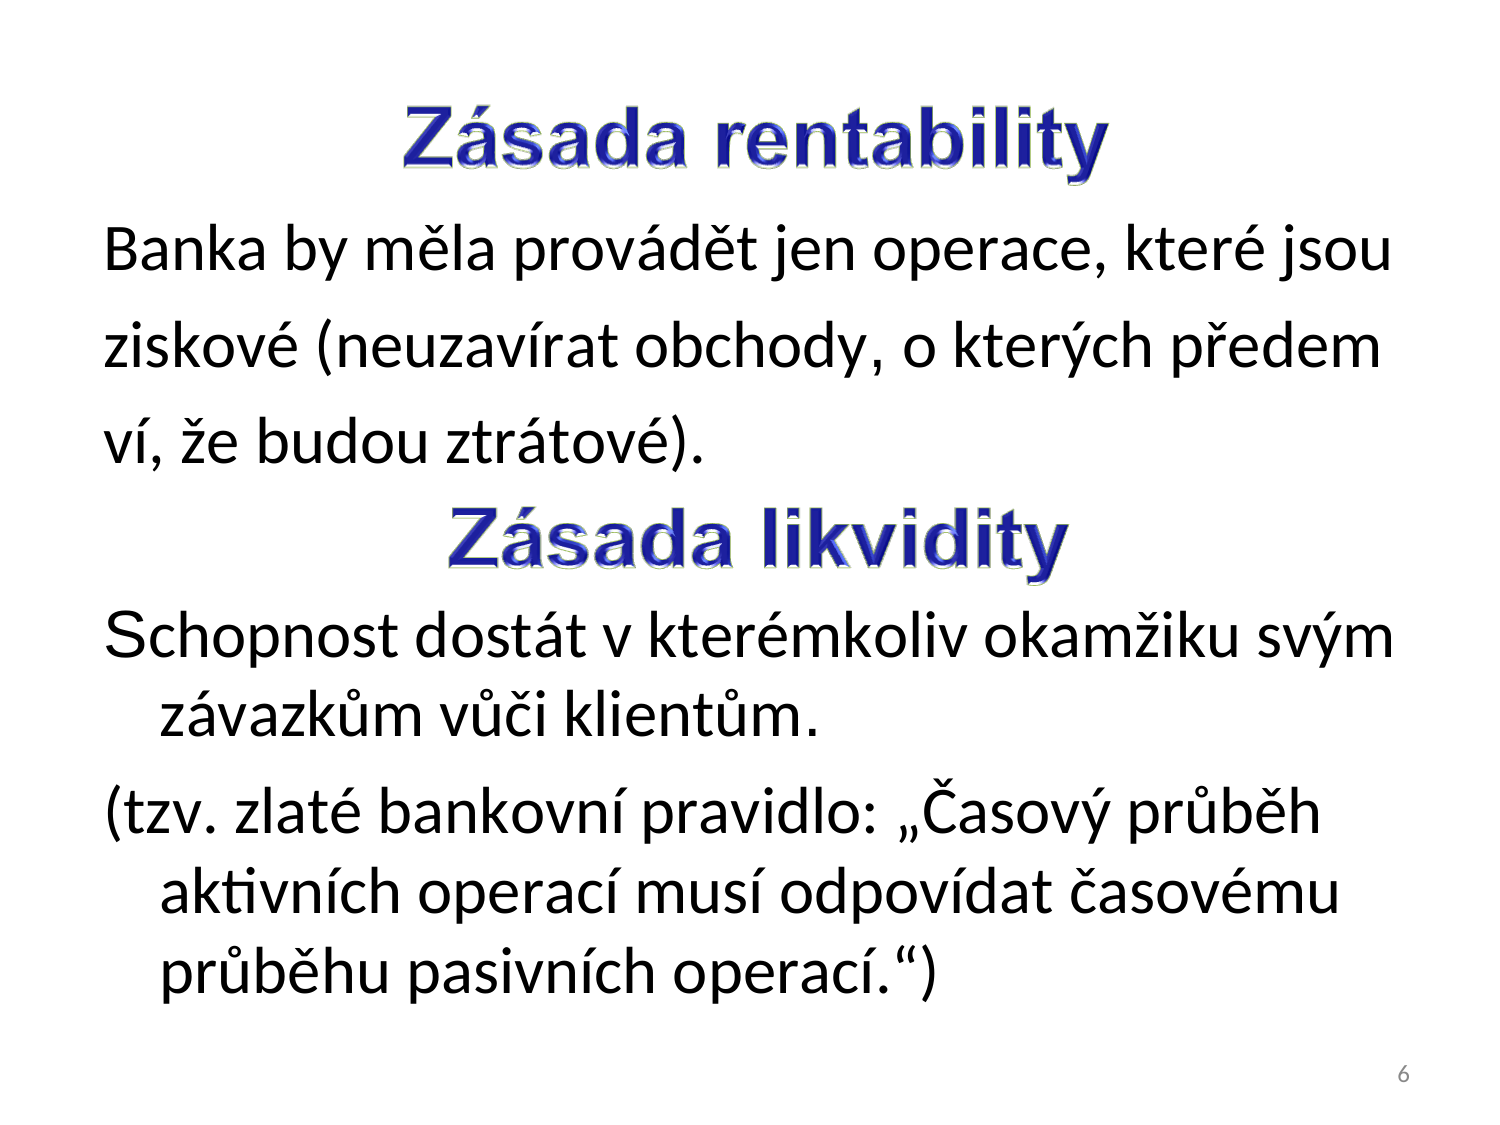

#
Banka by měla provádět jen operace, které jsou
ziskové (neuzavírat obchody, o kterých předem
ví, že budou ztrátové).
Schopnost dostát v kterémkoliv okamžiku svým závazkům vůči klientům.
(tzv. zlaté bankovní pravidlo: „Časový průběh aktivních operací musí odpovídat časovému průběhu pasivních operací.“)